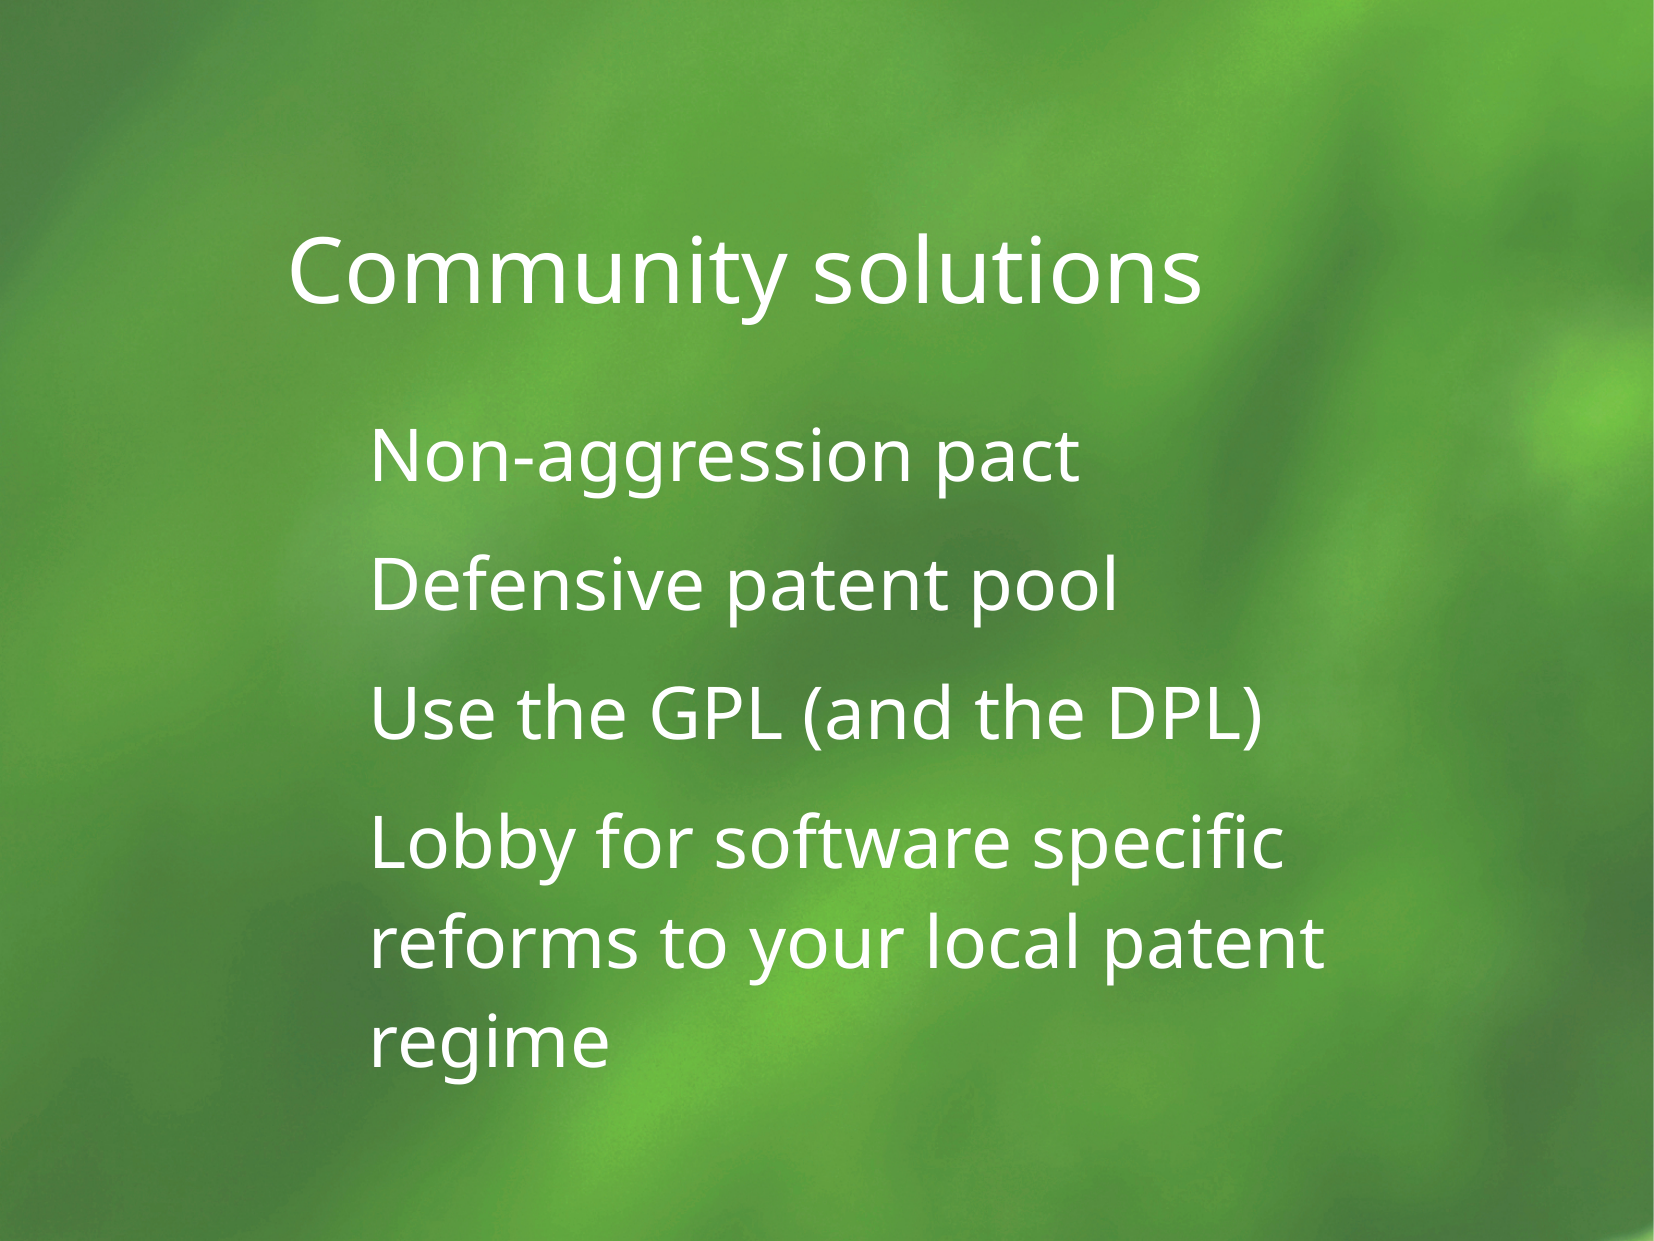

# Community solutions
Non-aggression pact
Defensive patent pool
Use the GPL (and the DPL)
Lobby for software specific reforms to your local patent regime